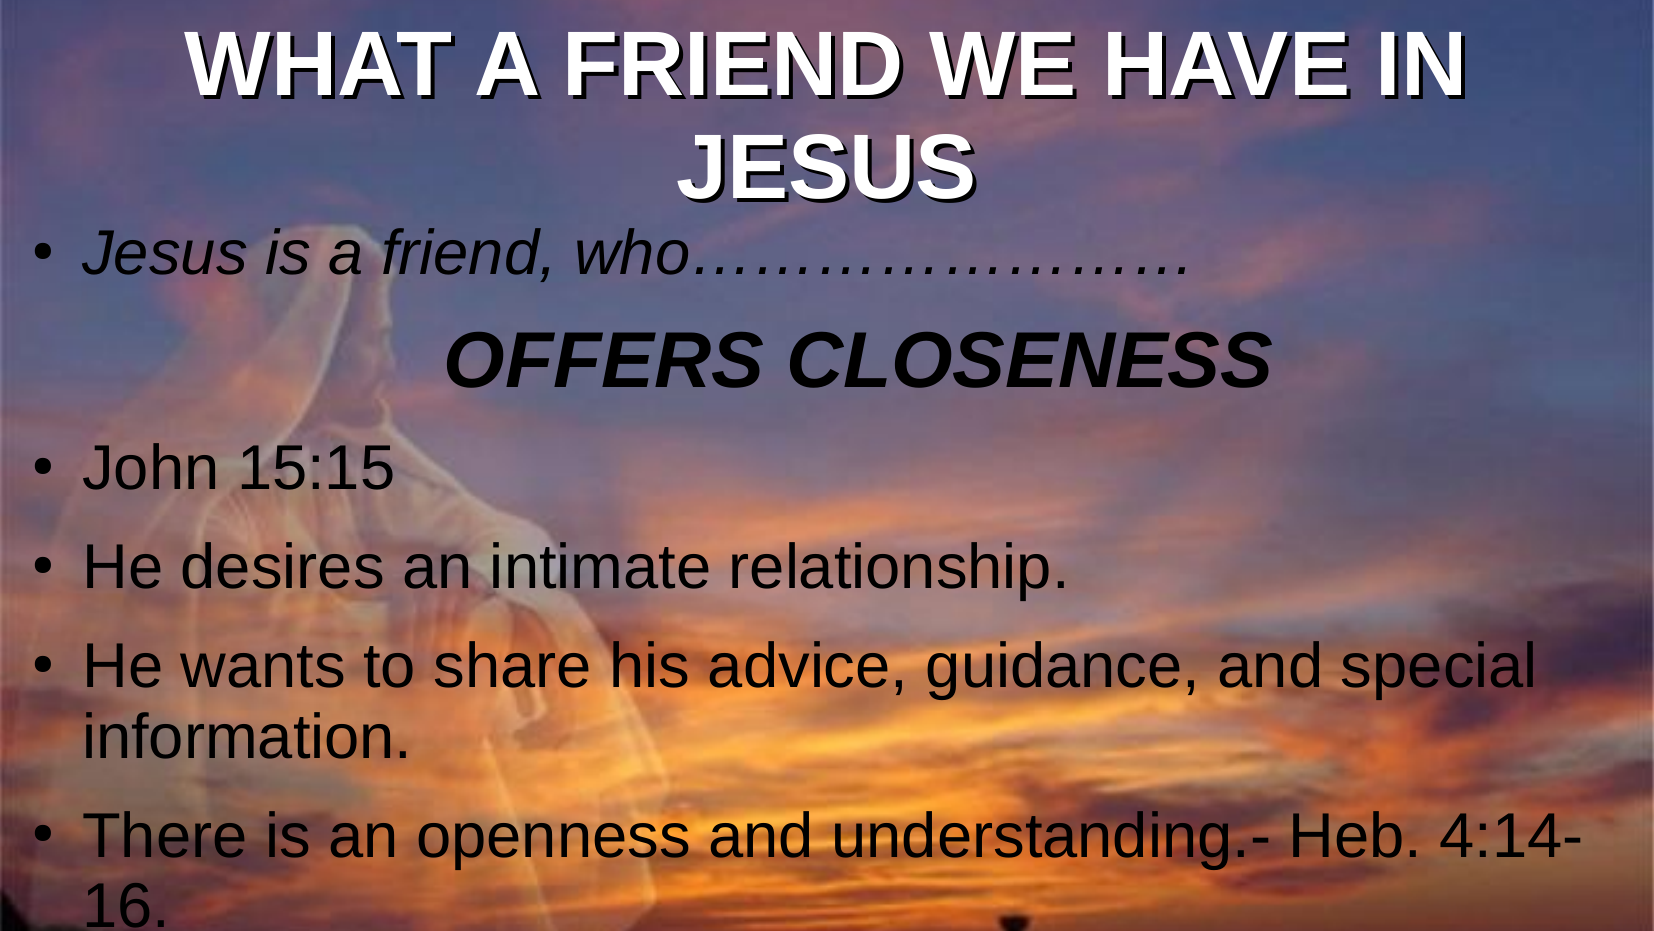

# WHAT A FRIEND WE HAVE IN JESUS
Jesus is a friend, who……………………
OFFERS CLOSENESS
John 15:15
He desires an intimate relationship.
He wants to share his advice, guidance, and special information.
There is an openness and understanding.- Heb. 4:14-16.